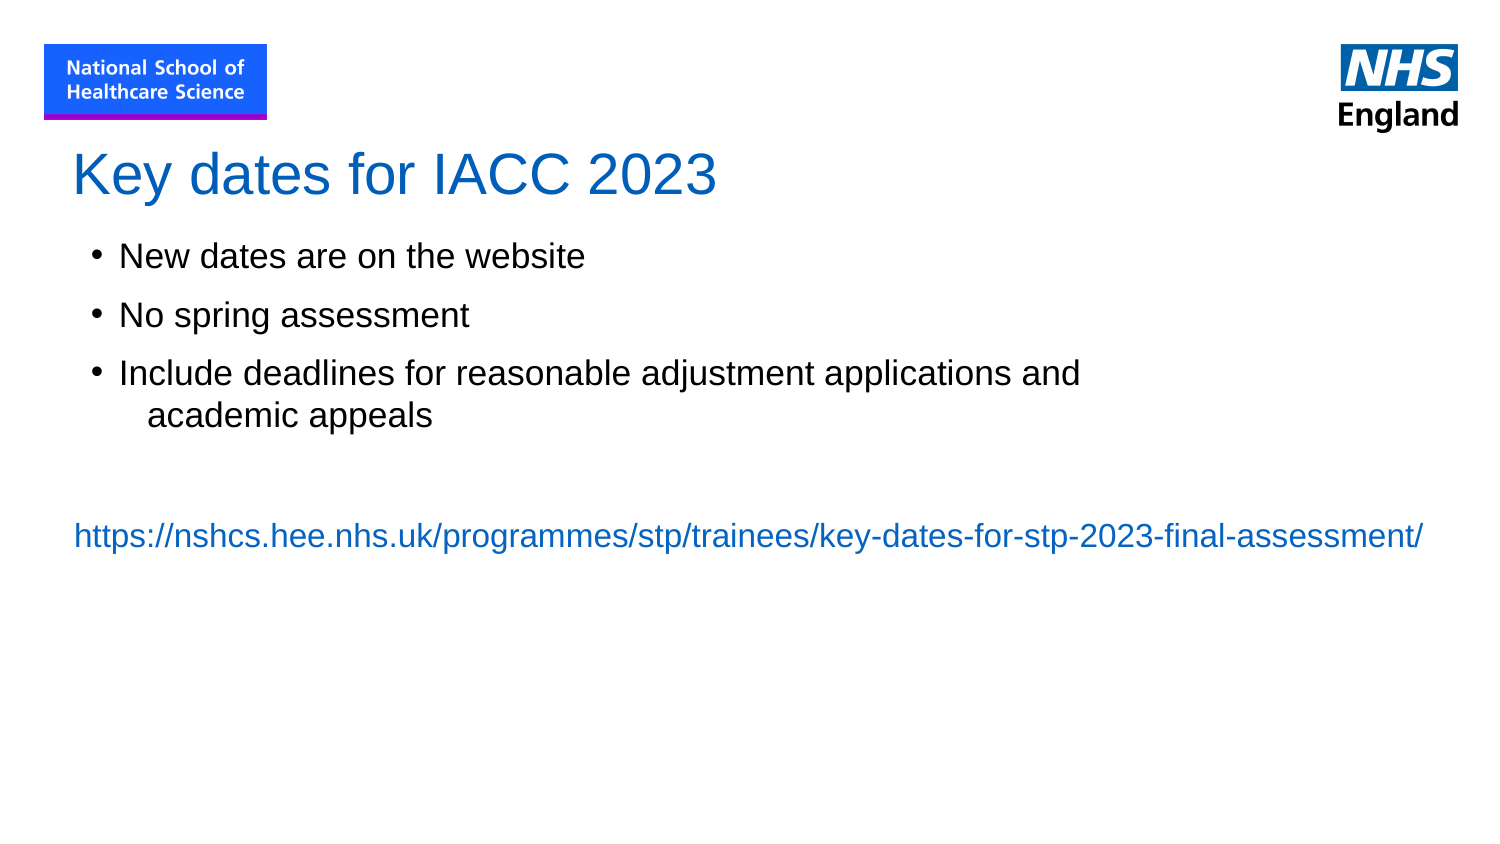

# Key dates for IACC 2023
New dates are on the website
No spring assessment
Include deadlines for reasonable adjustment applications and academic appeals
https://nshcs.hee.nhs.uk/programmes/stp/trainees/key-dates-for-stp-2023-final-assessment/